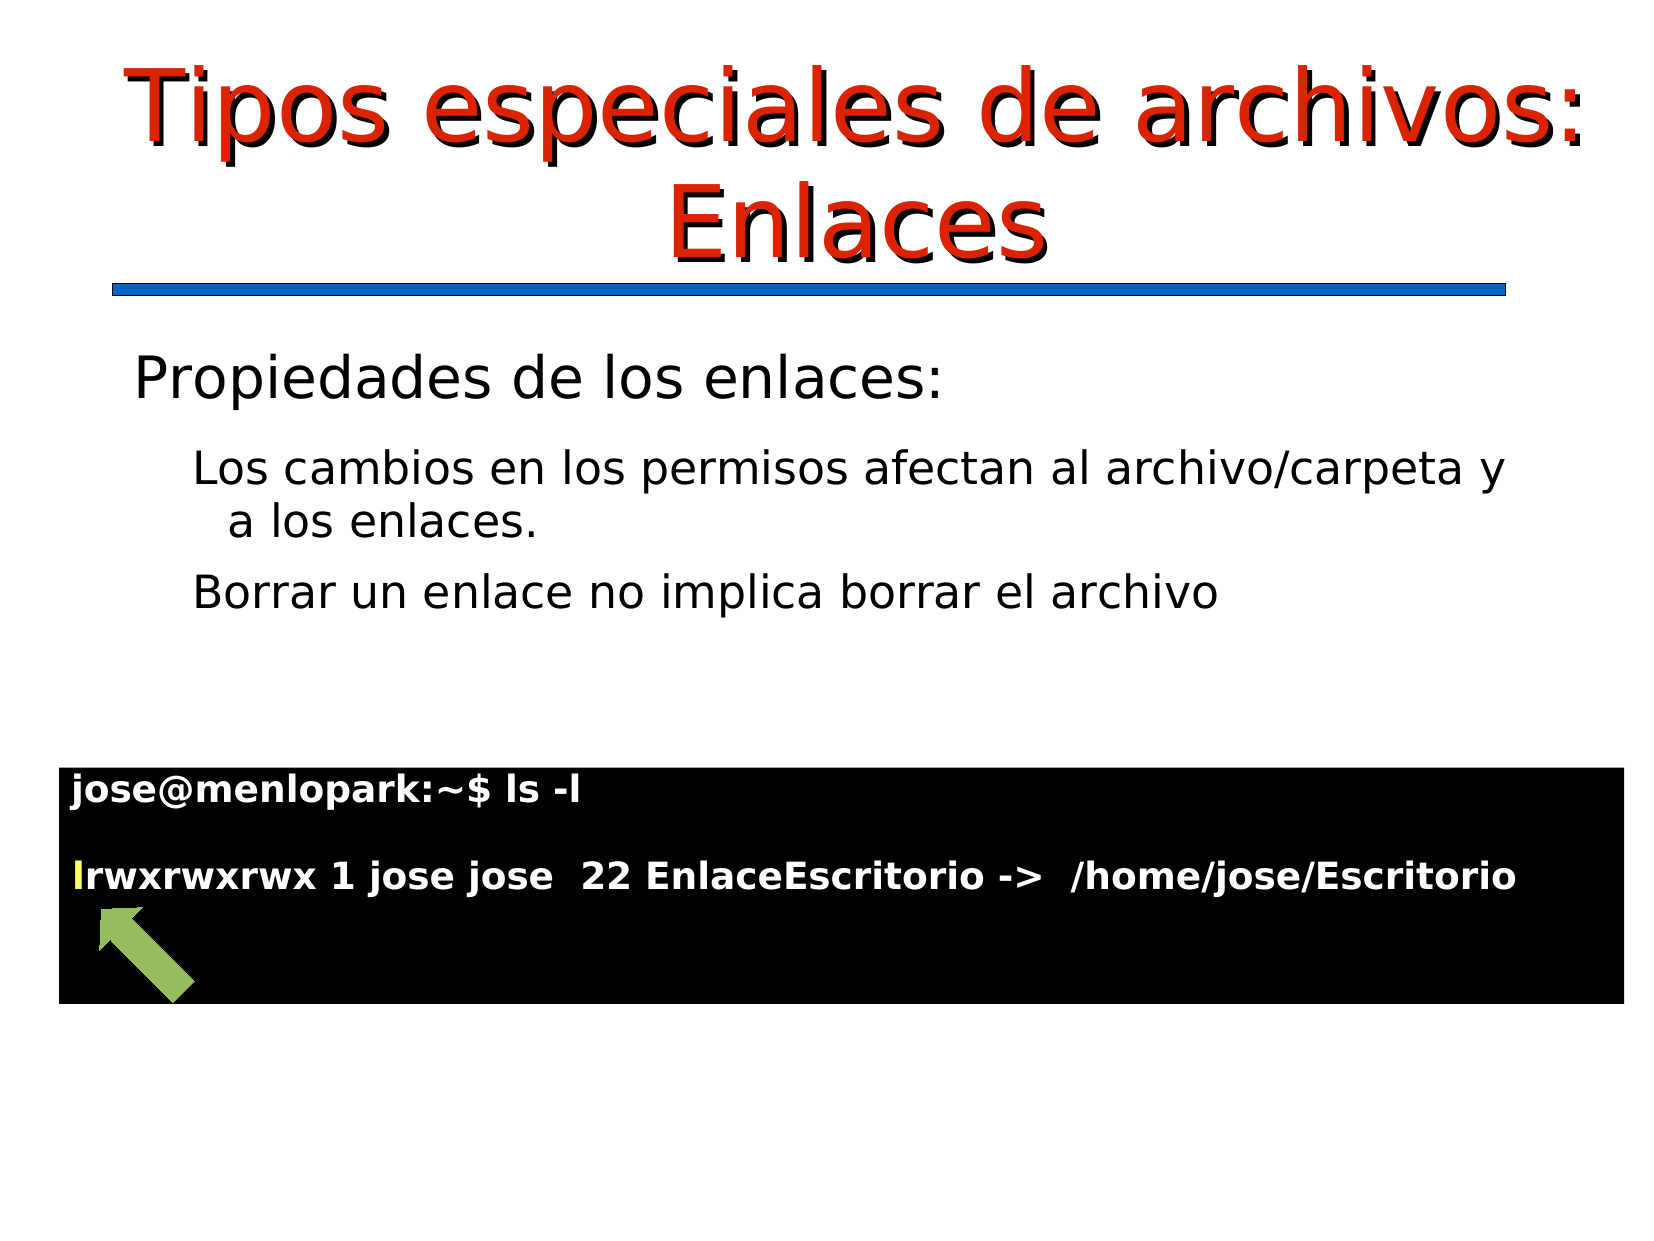

# Tipos especiales de archivos: Enlaces
Propiedades de los enlaces:
Los cambios en los permisos afectan al archivo/carpeta y a los enlaces.
Borrar un enlace no implica borrar el archivo
 jose@menlopark:~$ ls -l
 lrwxrwxrwx 1 jose jose 22 EnlaceEscritorio -> /home/jose/Escritorio